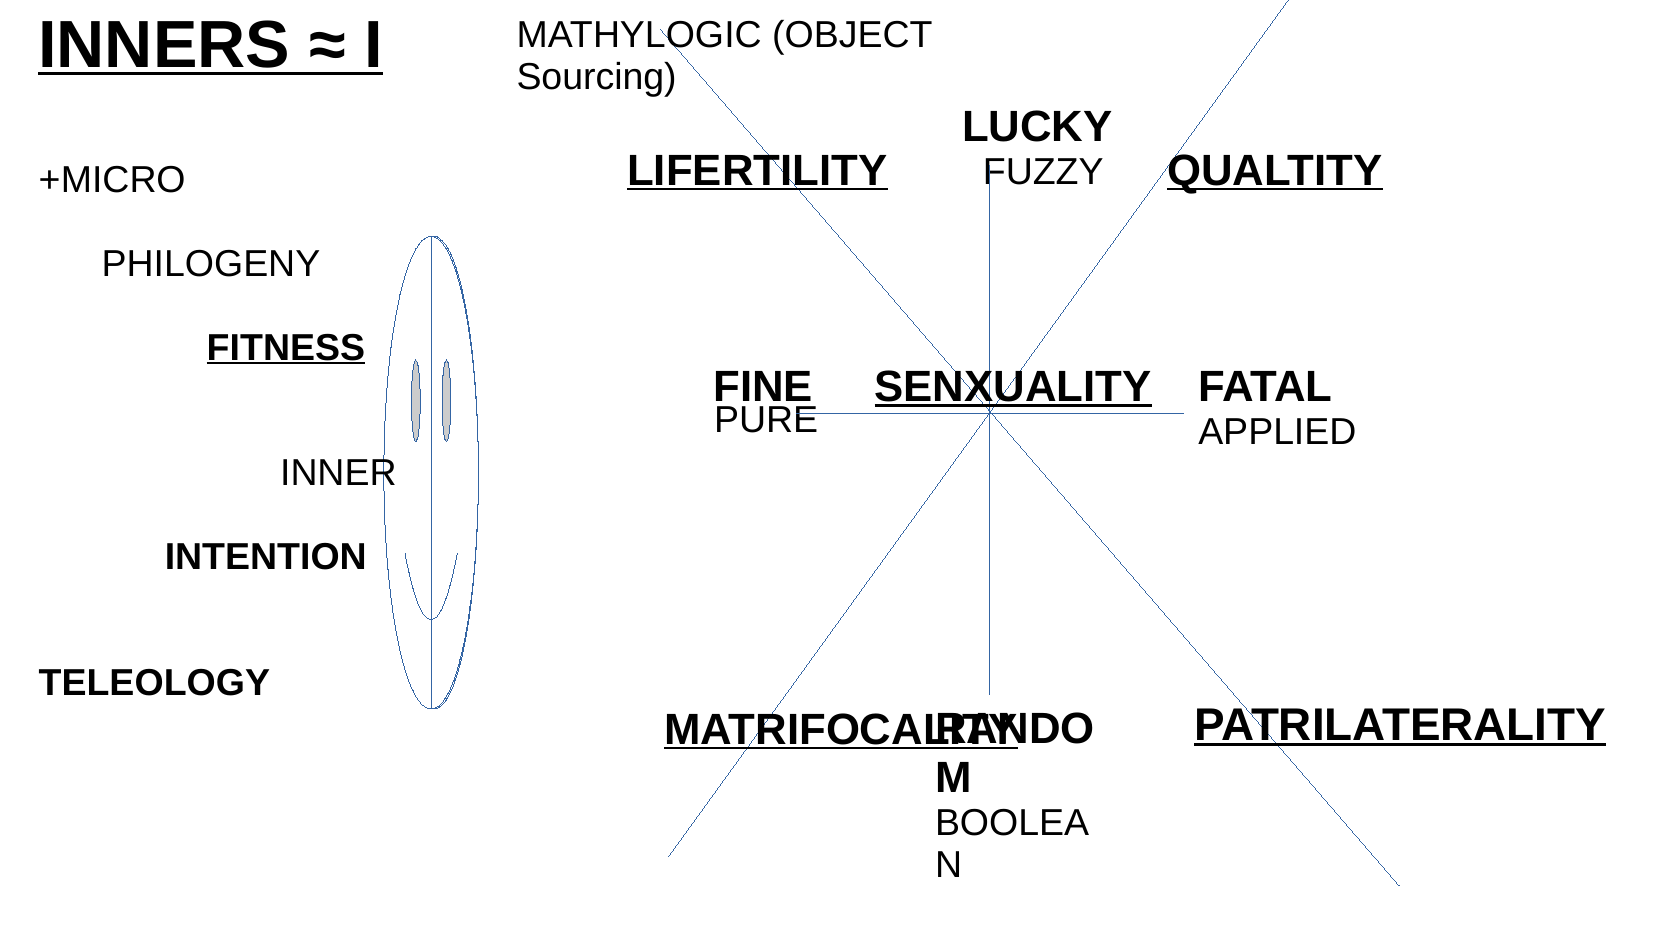

INNERS ≈ I
MATHYLOGIC (OBJECT Sourcing)
LIFERTILITY
QUALTITY
 LUCKY
 FUZZY
 +MICRO
 PHILOGENY
 FITNESS
 INNER
 INTENTION
 TELEOLOGY
PURE
FATAL
APPLIED
 FINE SENXUALITY
PATRILATERALITY
MATRIFOCALITY
RANDOM
BOOLEAN